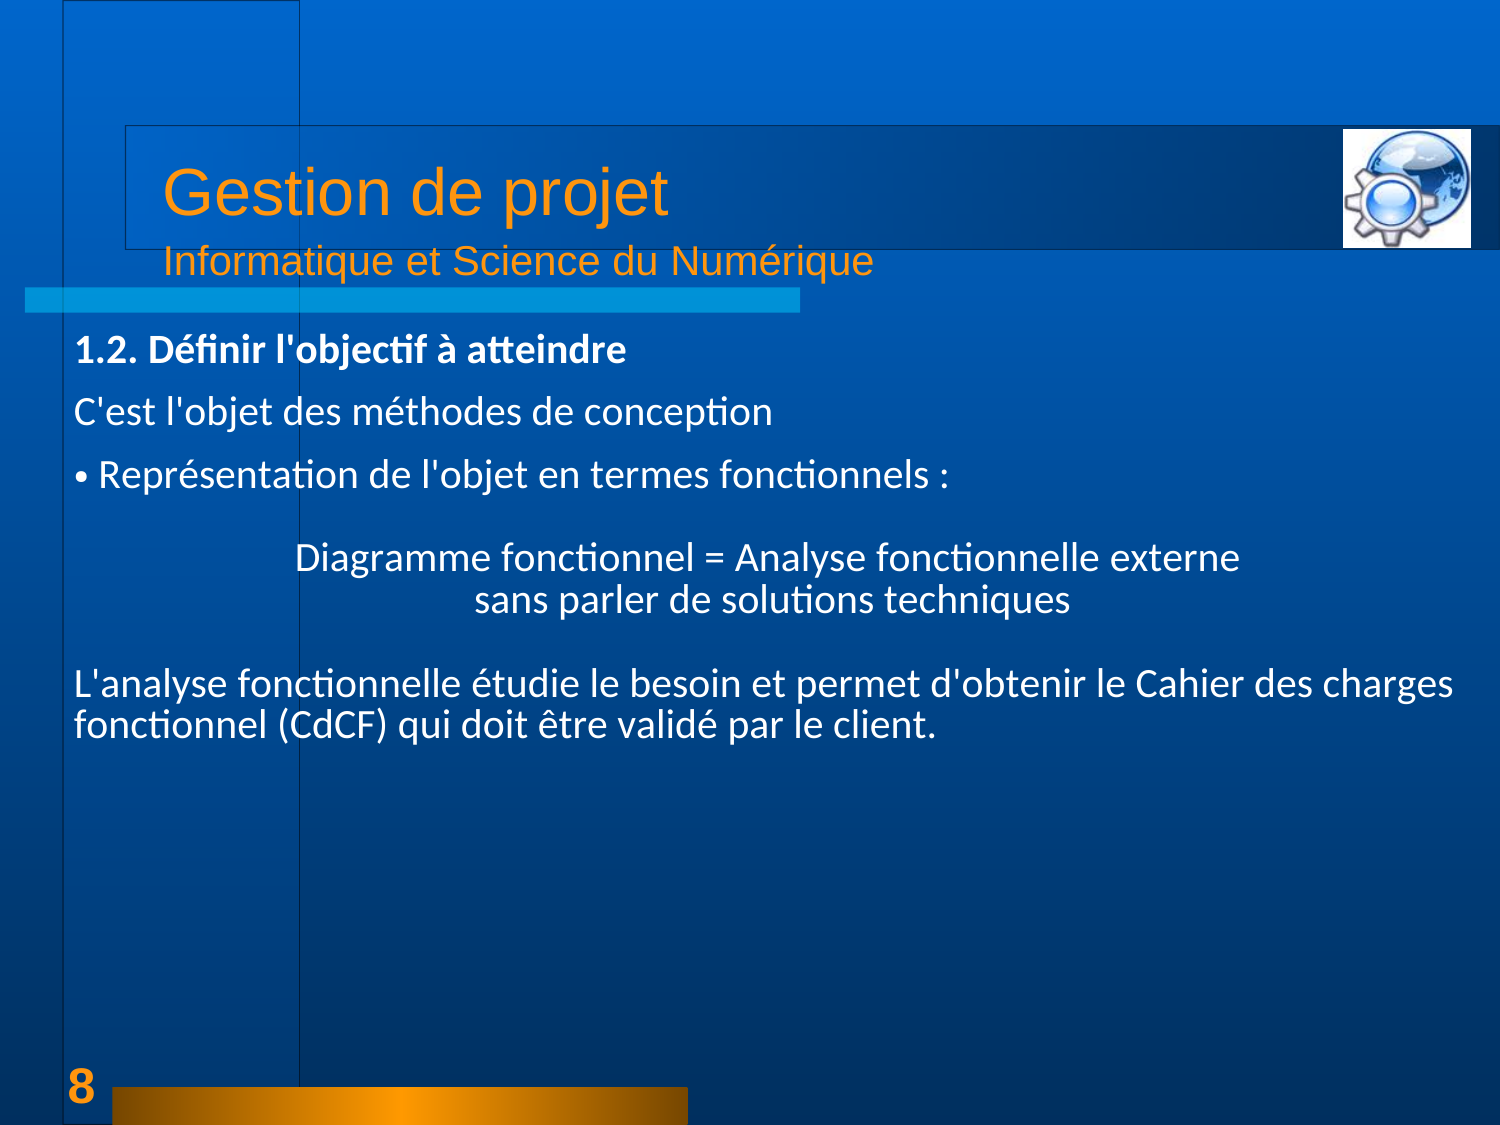

1.2. Définir l'objectif à atteindre
C'est l'objet des méthodes de conception
 Représentation de l'objet en termes fonctionnels :
Diagramme fonctionnel = Analyse fonctionnelle externe
 sans parler de solutions techniques
L'analyse fonctionnelle étudie le besoin et permet d'obtenir le Cahier des charges fonctionnel (CdCF) qui doit être validé par le client.